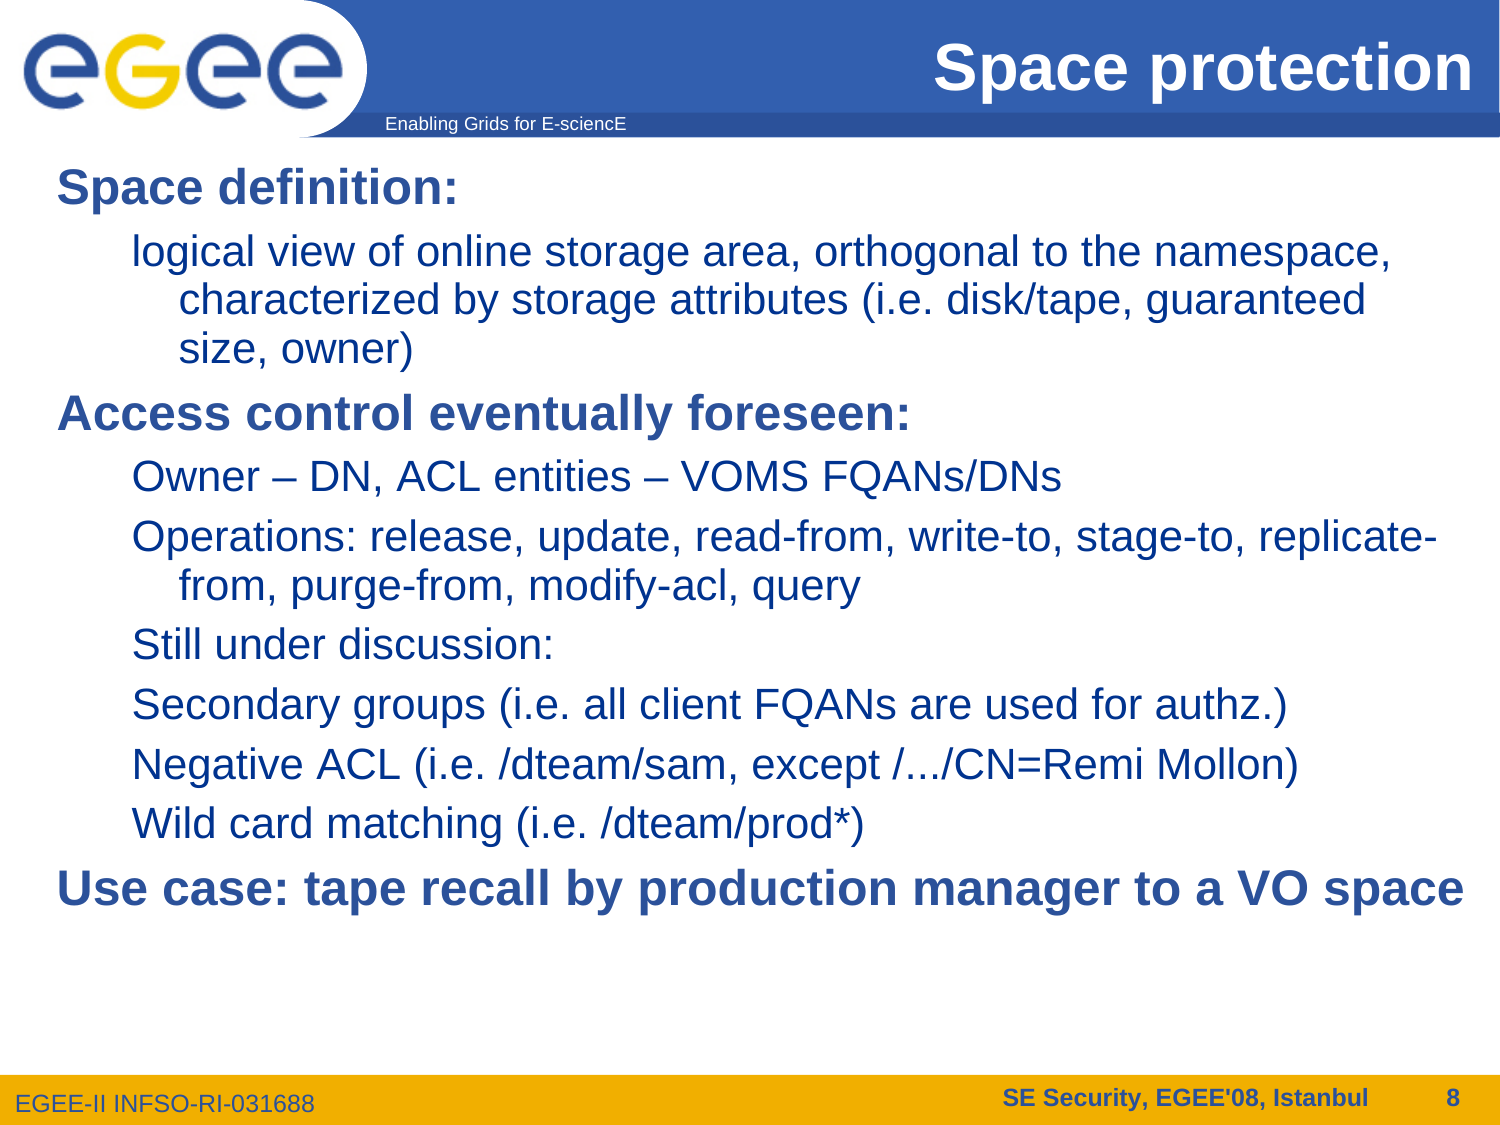

# Space protection
Space definition:
logical view of online storage area, orthogonal to the namespace, characterized by storage attributes (i.e. disk/tape, guaranteed size, owner)
Access control eventually foreseen:
Owner – DN, ACL entities – VOMS FQANs/DNs
Operations: release, update, read-from, write-to, stage-to, replicate-from, purge-from, modify-acl, query
Still under discussion:
Secondary groups (i.e. all client FQANs are used for authz.)
Negative ACL (i.e. /dteam/sam, except /.../CN=Remi Mollon)
Wild card matching (i.e. /dteam/prod*)
Use case: tape recall by production manager to a VO space
SE Security, EGEE'08, Istanbul
8